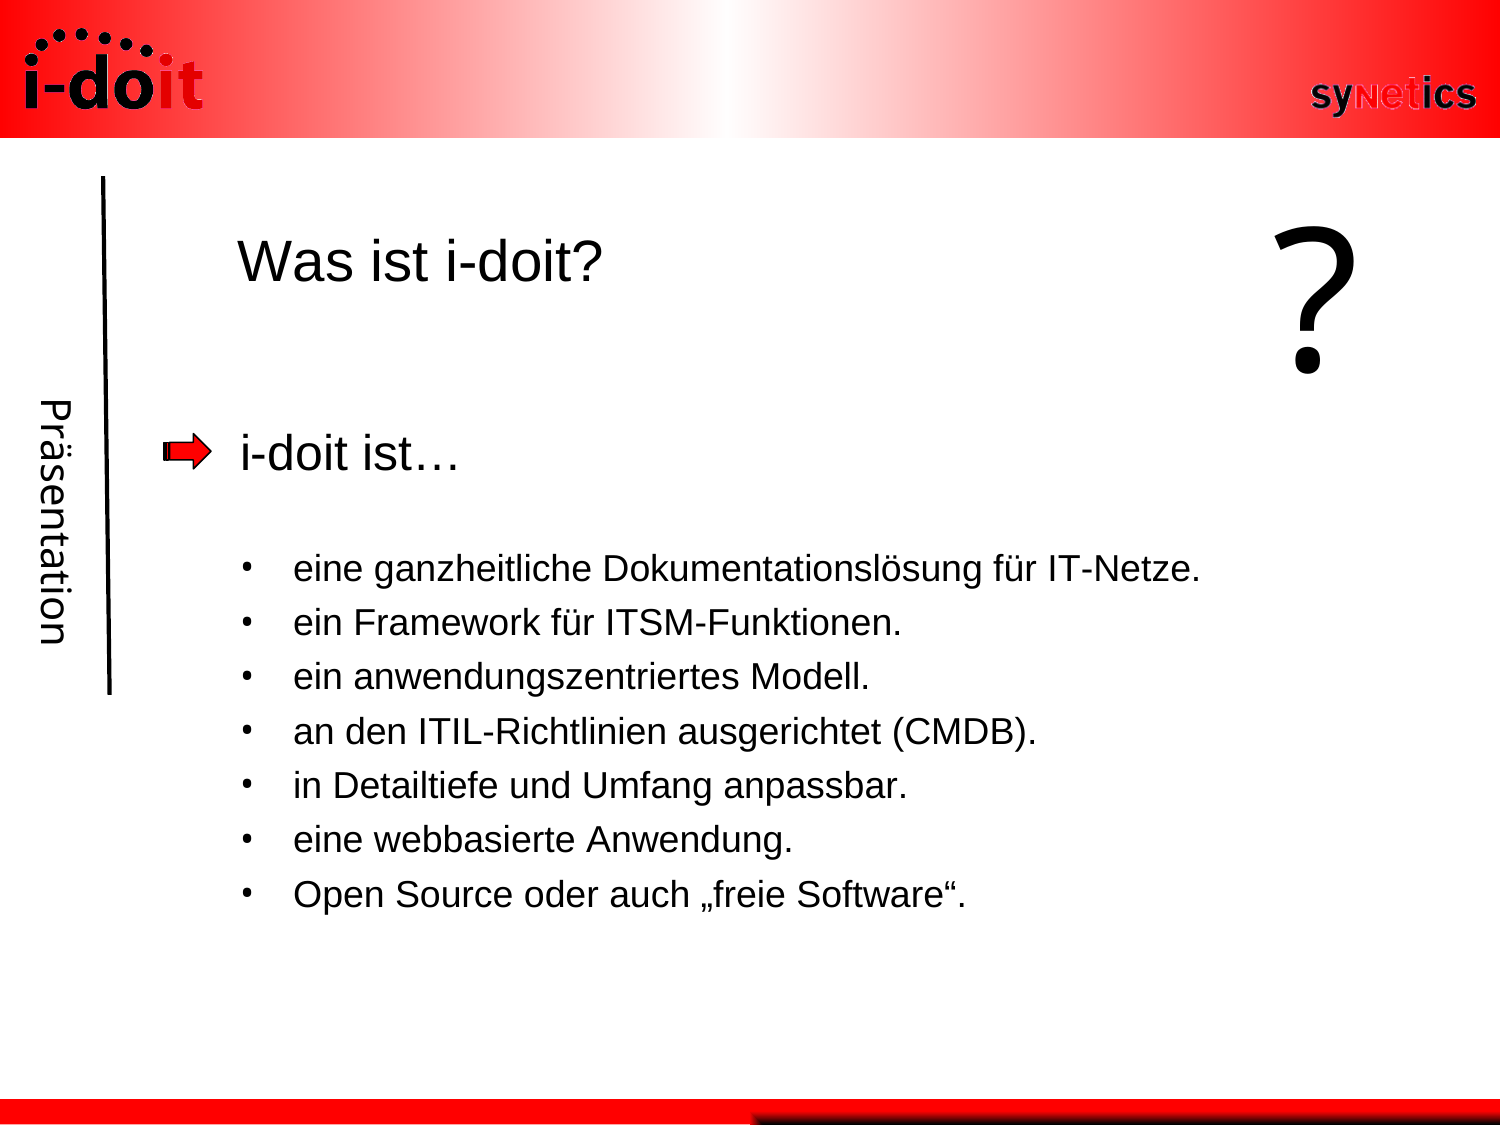

Was ist i-doit?
?
i-doit ist…
eine ganzheitliche Dokumentationslösung für IT-Netze.
ein Framework für ITSM-Funktionen.
ein anwendungszentriertes Modell.
an den ITIL-Richtlinien ausgerichtet (CMDB).
in Detailtiefe und Umfang anpassbar.
eine webbasierte Anwendung.
Open Source oder auch „freie Software“.